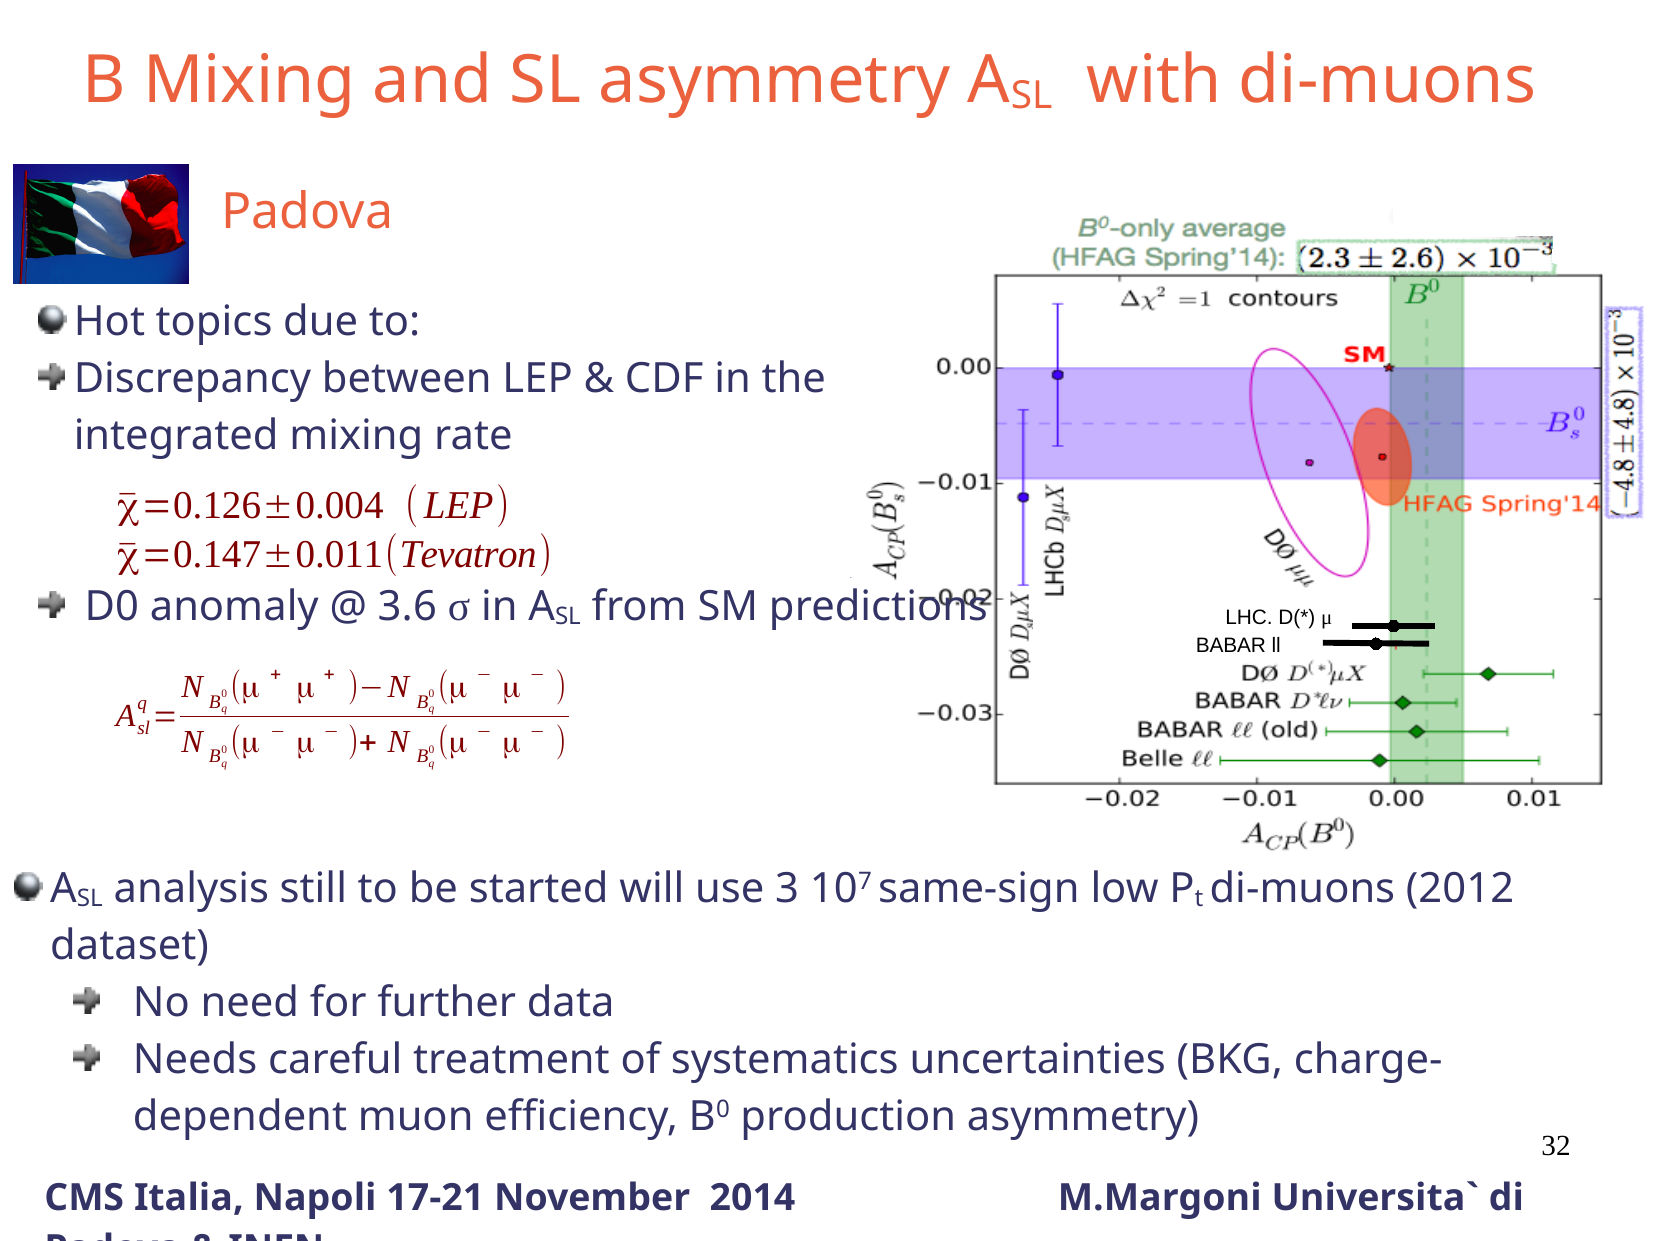

B Mixing and SL asymmetry ASL  with di-muons
Padova
Hot topics due to:
Discrepancy between LEP & CDF in the integrated mixing rate
 D0 anomaly @ 3.6 σ in ASL from SM predictions
LHC. D(*) μ
BABAR ll
ASL analysis still to be started will use 3 107 same-sign low Pt di-muons (2012 dataset)
No need for further data
Needs careful treatment of systematics uncertainties (BKG, charge-dependent muon efficiency, B0 production asymmetry)
32
CMS Italia, Napoli 17-21 November 2014 M.Margoni Universita` di Padova & INFN